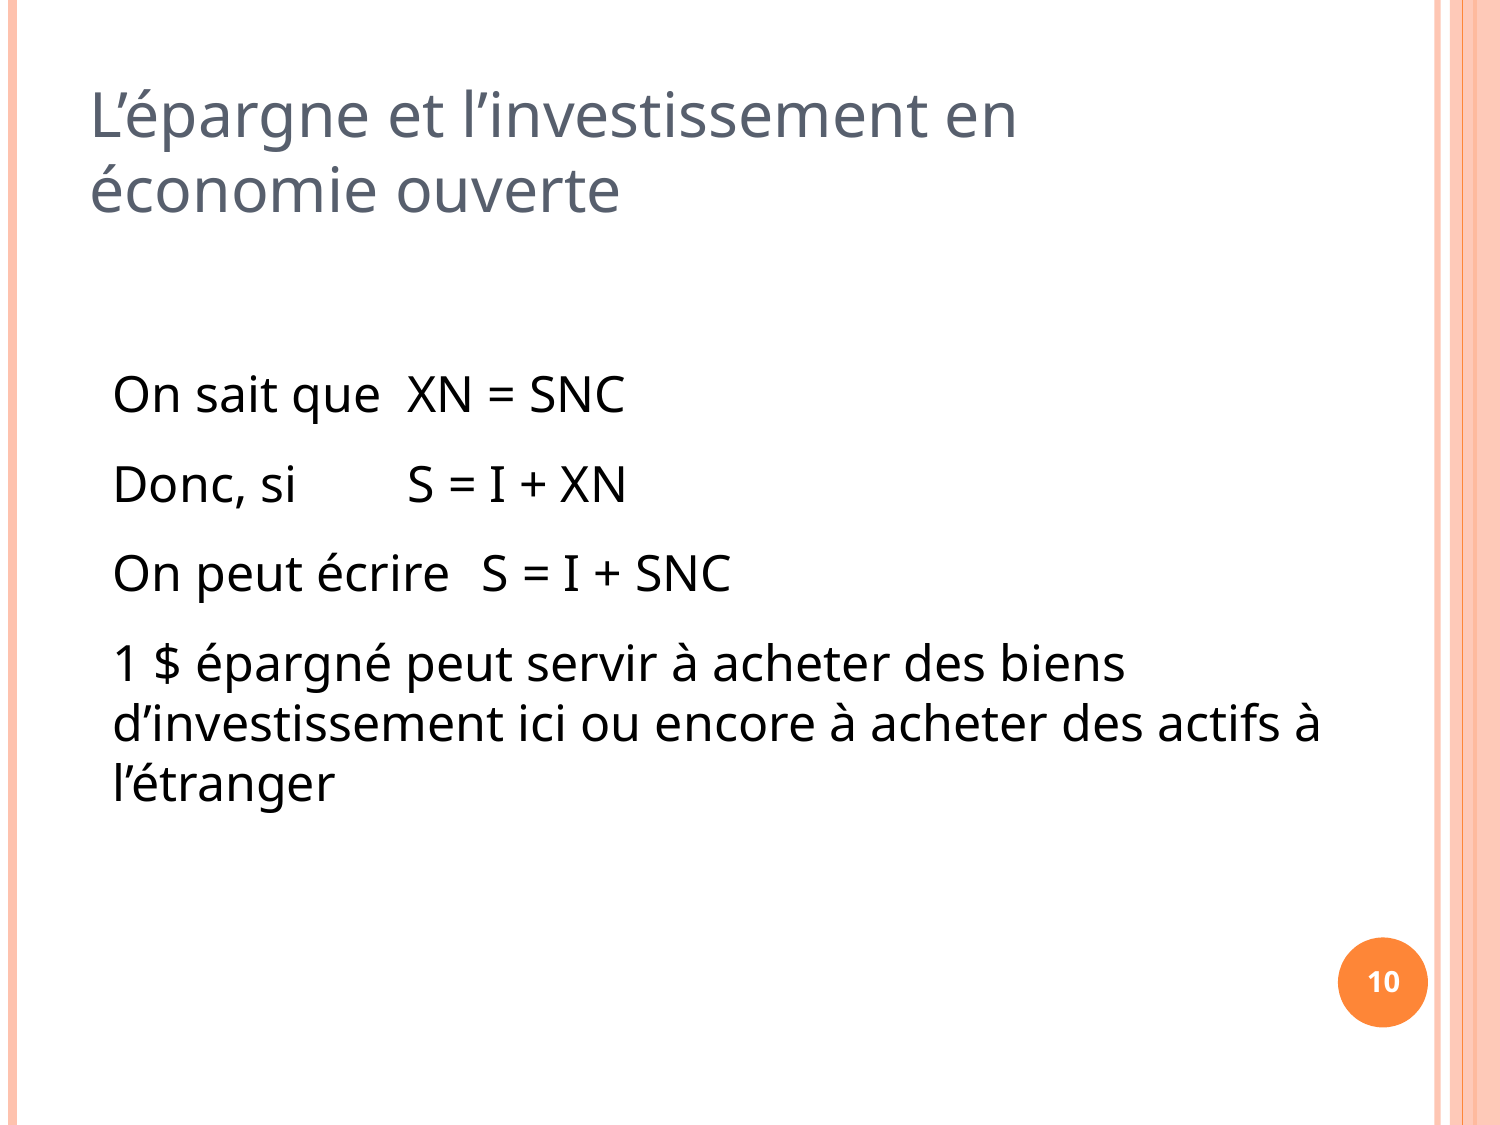

# L’épargne et l’investissement en économie ouverte
On sait que 	XN = SNC
Donc, si		S = I + XN
On peut écrire	S = I + SNC
1 $ épargné peut servir à acheter des biens d’investissement ici ou encore à acheter des actifs à l’étranger